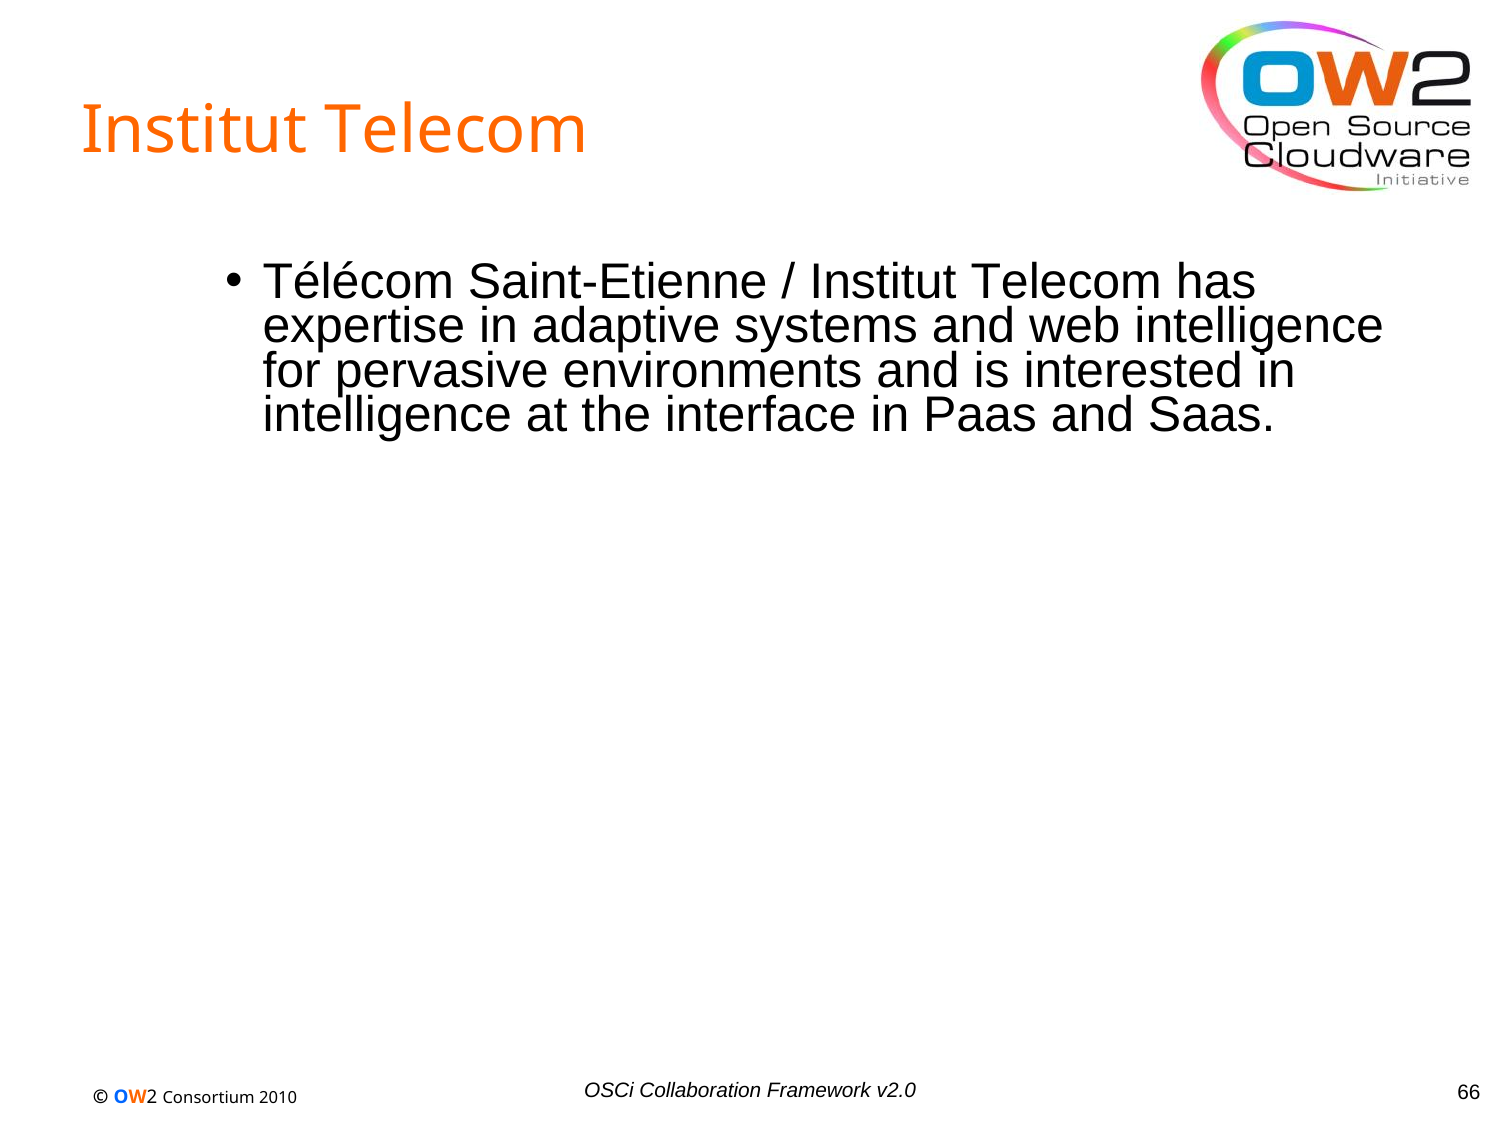

# Institut Telecom
Télécom Saint-Etienne / Institut Telecom has expertise in adaptive systems and web intelligence for pervasive environments and is interested in intelligence at the interface in Paas and Saas.